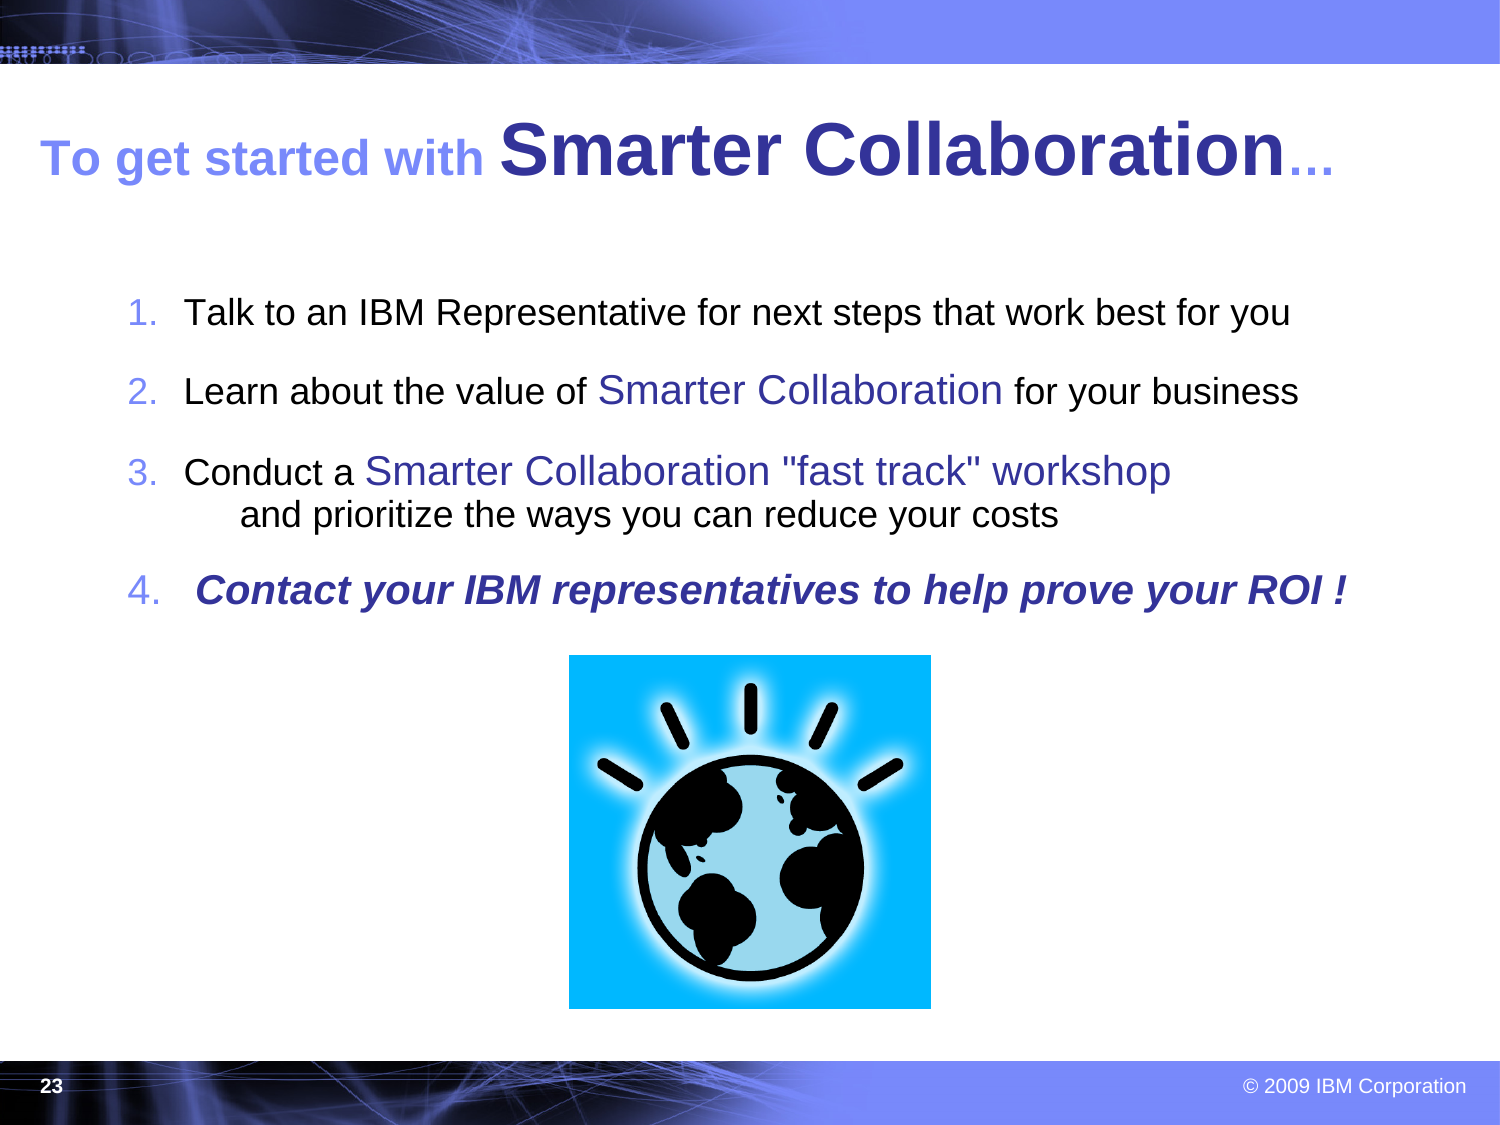

# To get started with Smarter Collaboration…
Talk to an IBM Representative for next steps that work best for you
Learn about the value of Smarter Collaboration for your business
Conduct a Smarter Collaboration "fast track" workshop
and prioritize the ways you can reduce your costs
 Contact your IBM representatives to help prove your ROI !
23